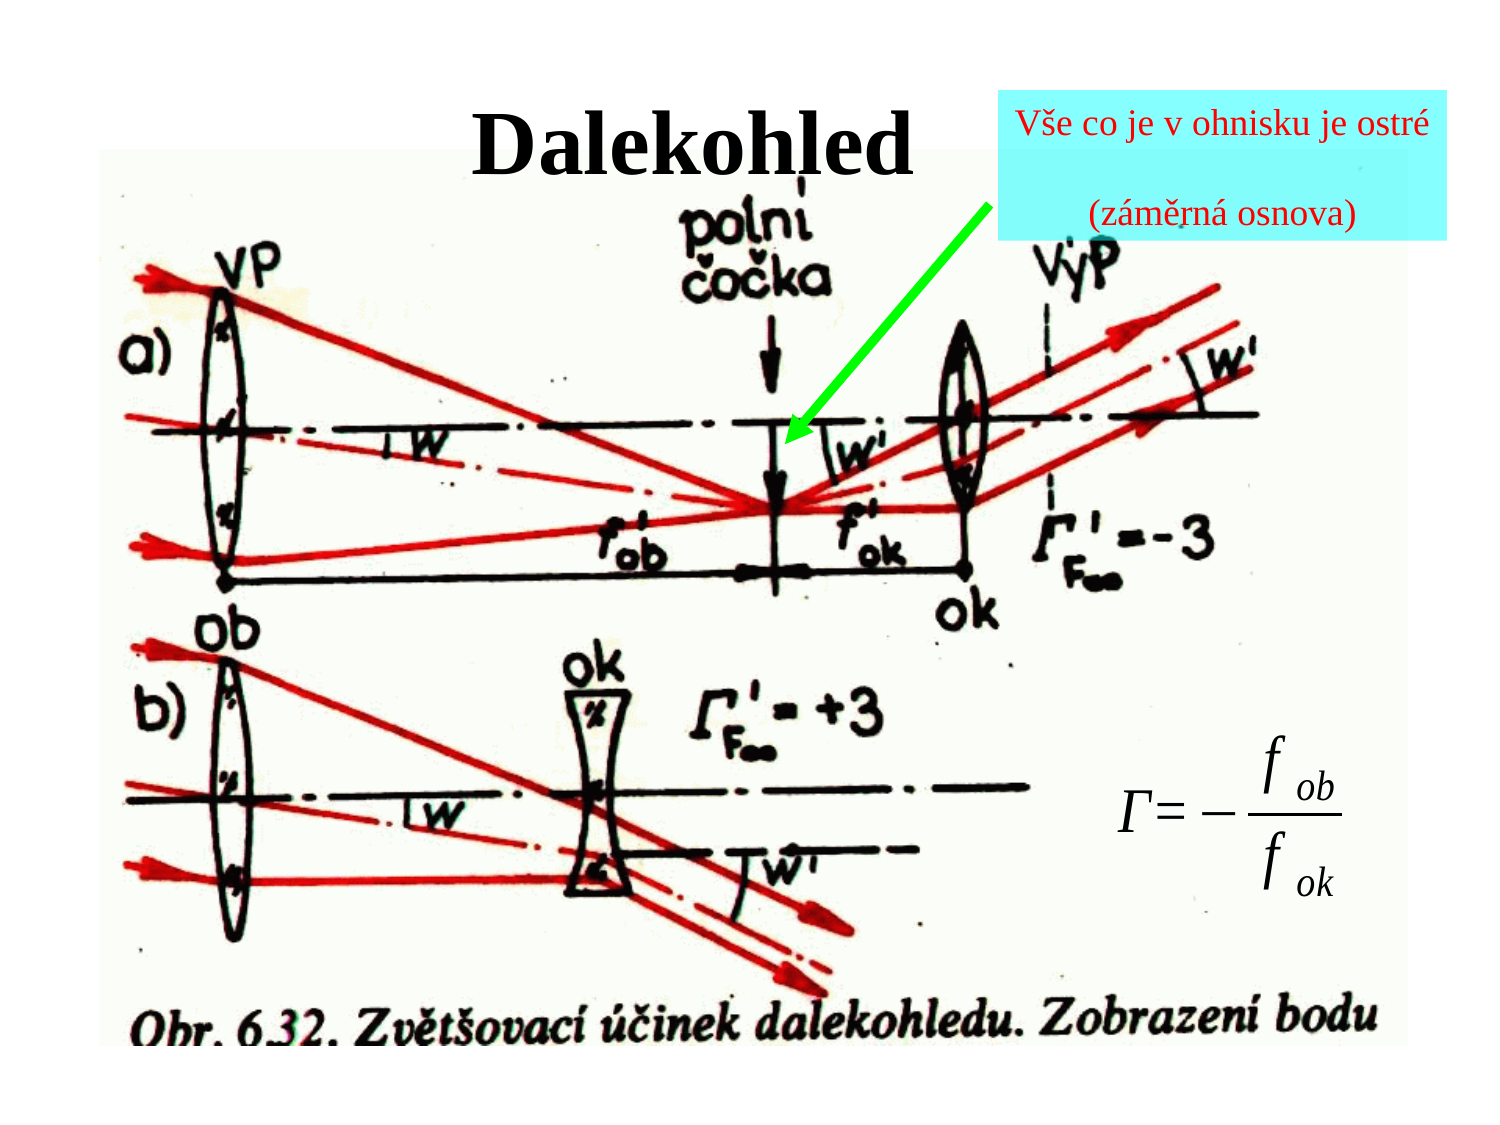

Dalekohled
Vše co je v ohnisku je ostré
(záměrná osnova)